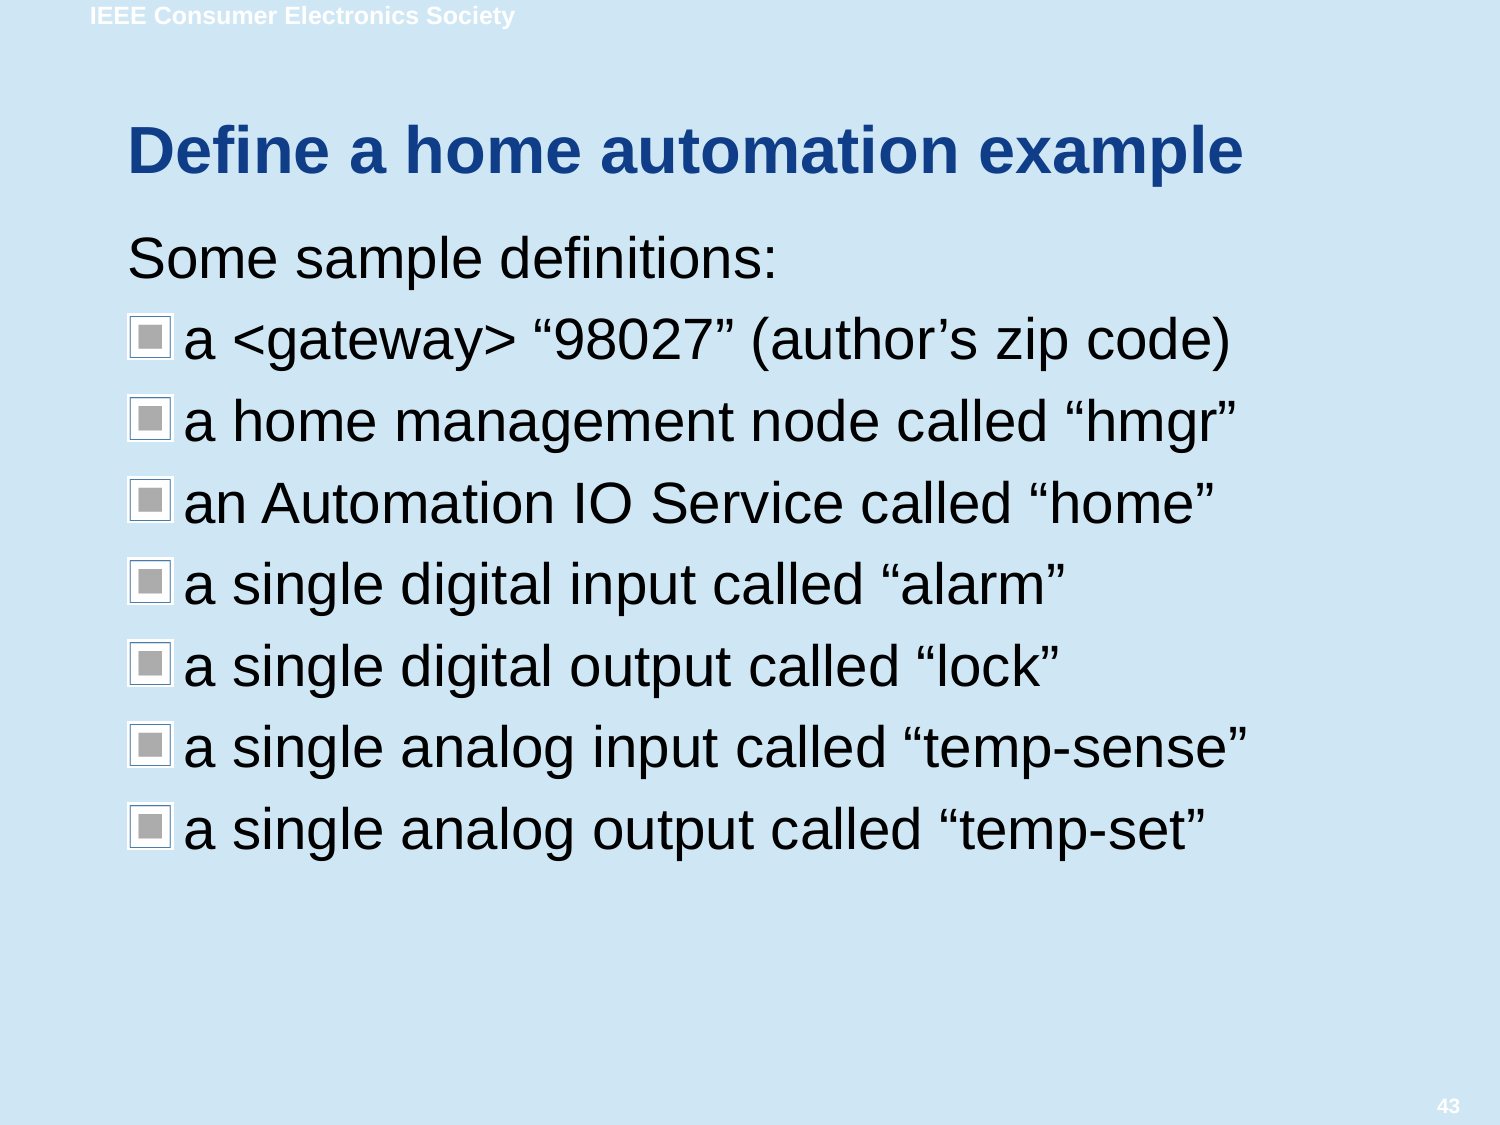

# Define a home automation example
Some sample definitions:
a <gateway> “98027” (author’s zip code)
a home management node called “hmgr”
an Automation IO Service called “home”
a single digital input called “alarm”
a single digital output called “lock”
a single analog input called “temp-sense”
a single analog output called “temp-set”